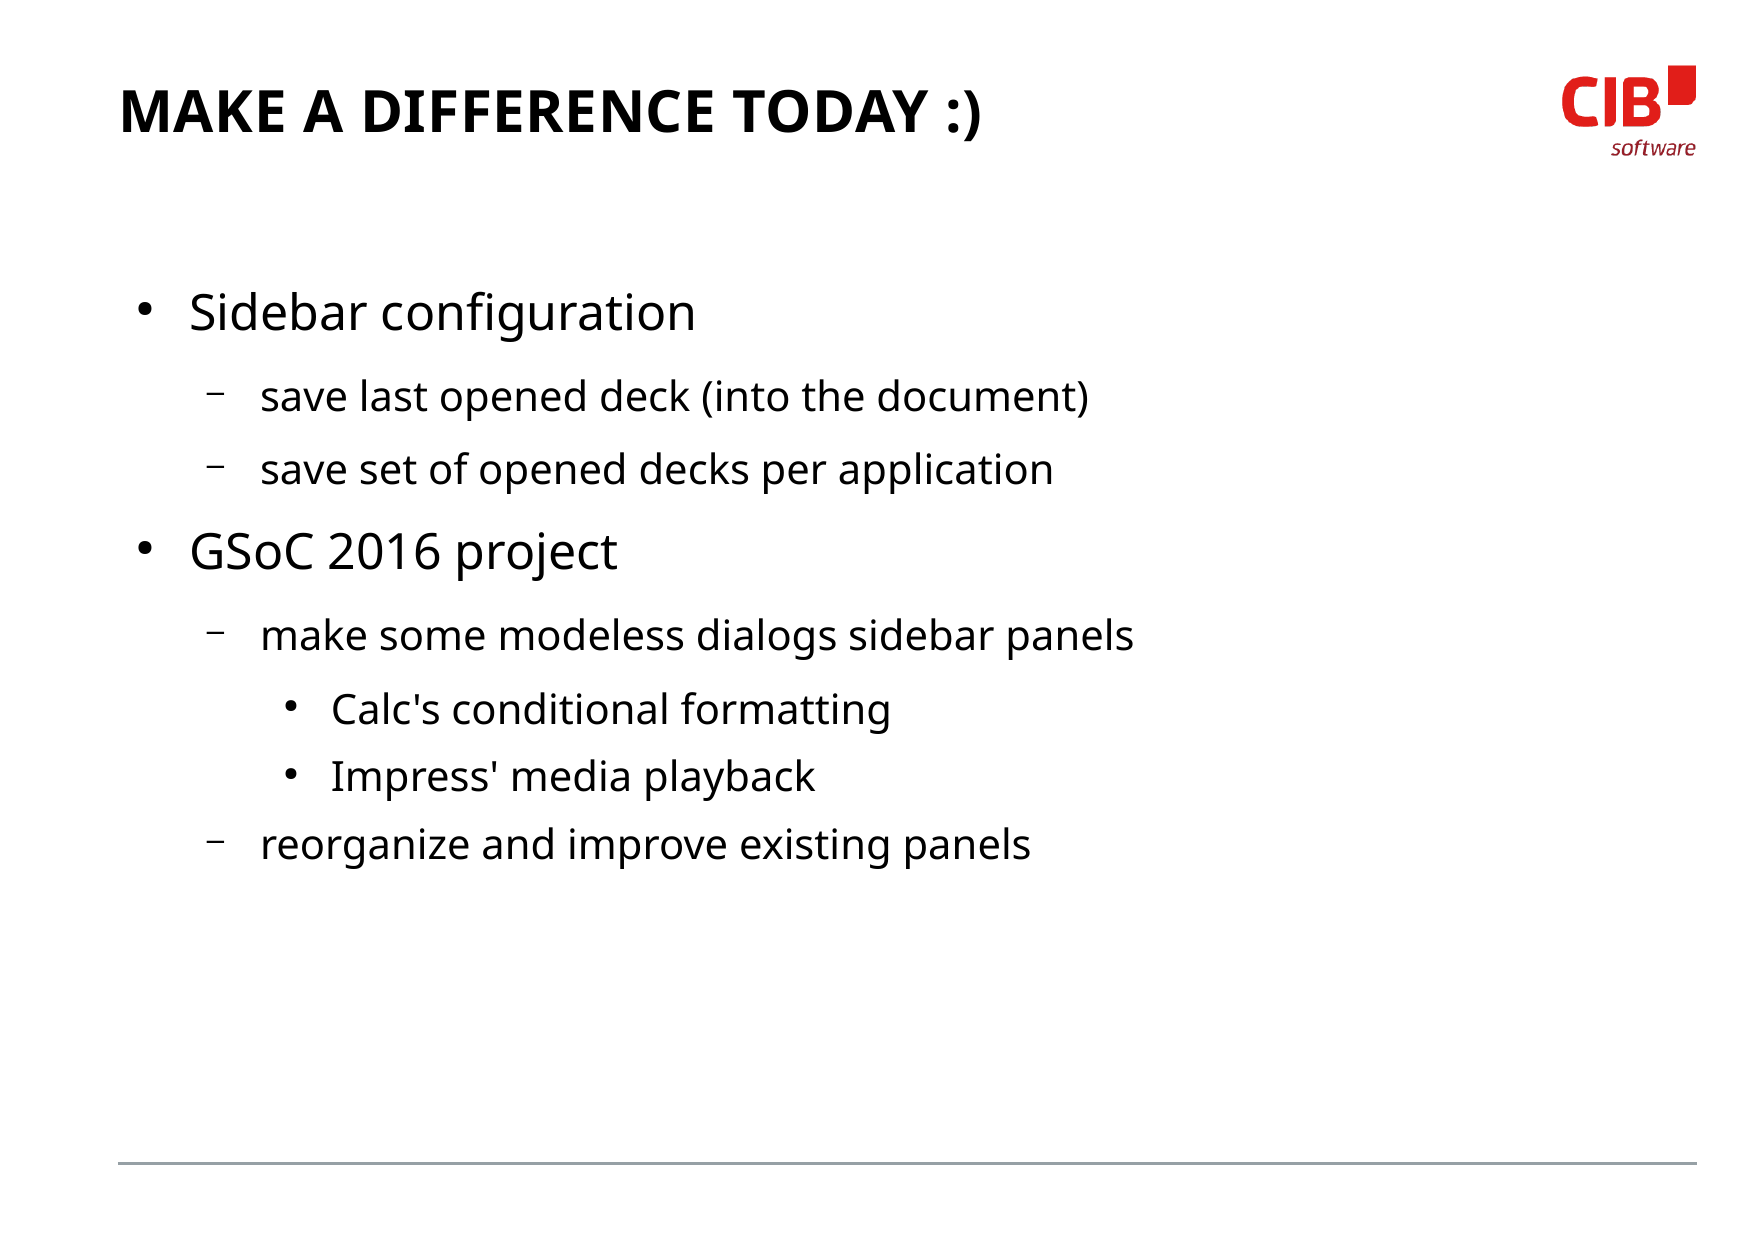

# Make a Difference todaY :)
Sidebar configuration
save last opened deck (into the document)
save set of opened decks per application
GSoC 2016 project
make some modeless dialogs sidebar panels
Calc's conditional formatting
Impress' media playback
reorganize and improve existing panels